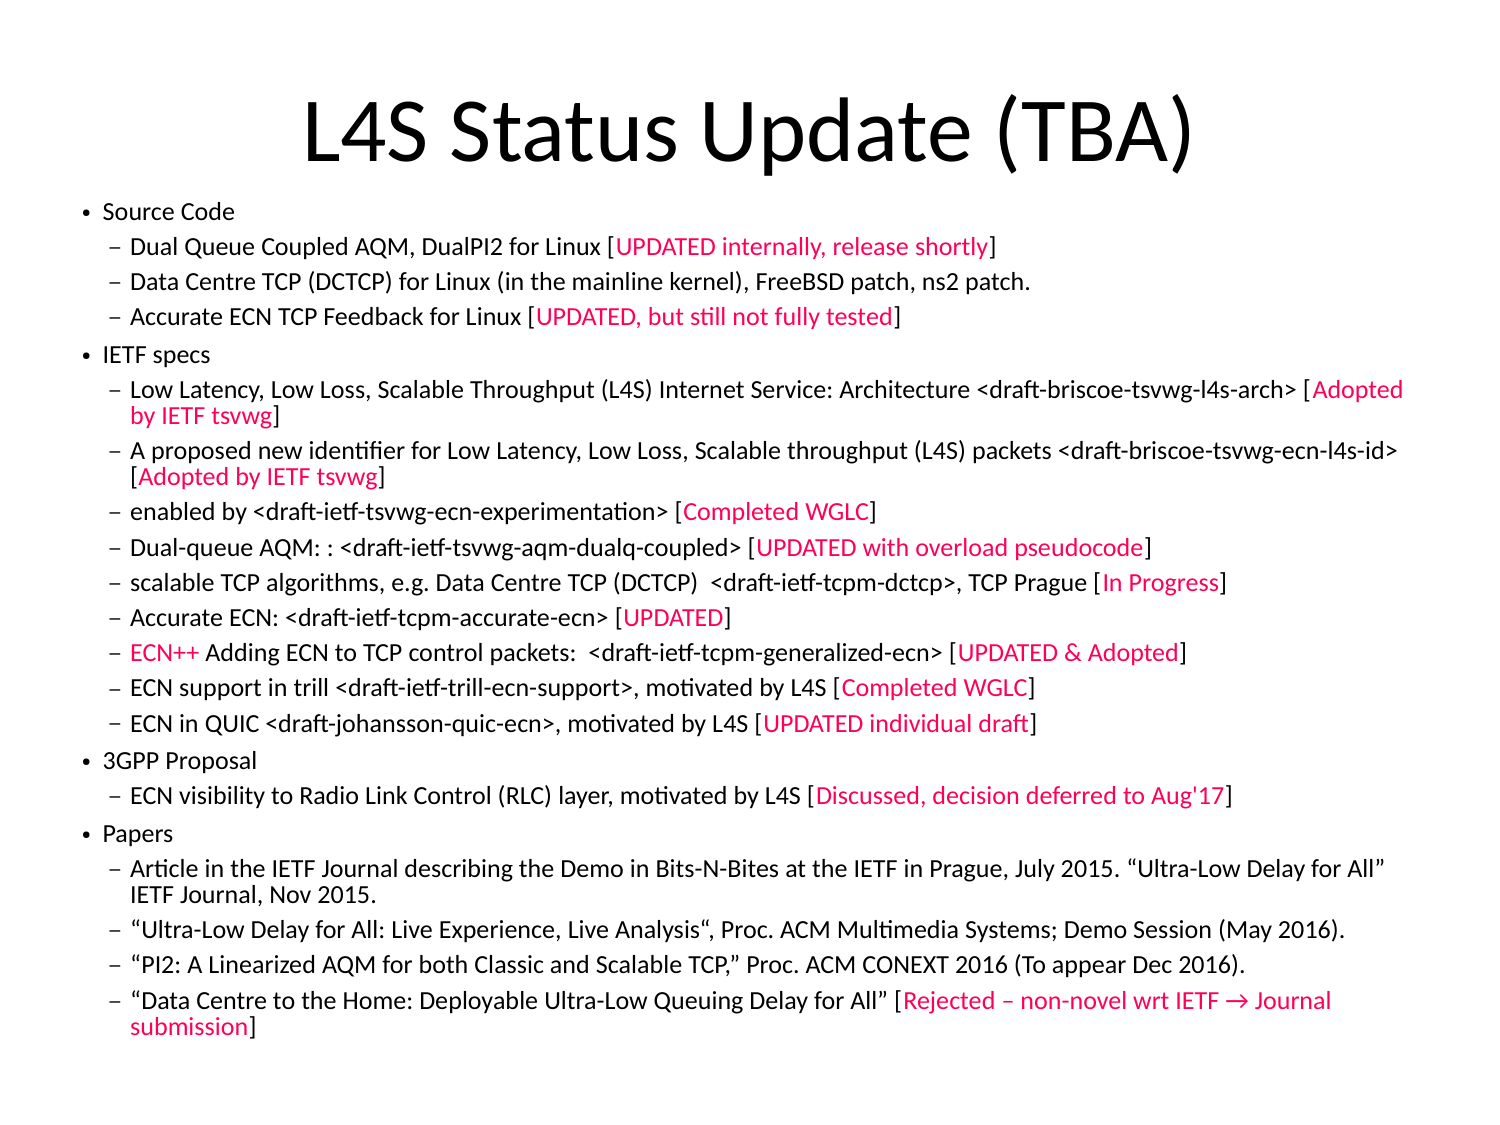

# L4S Status Update (TBA)
Source Code
Dual Queue Coupled AQM, DualPI2 for Linux [UPDATED internally, release shortly]
Data Centre TCP (DCTCP) for Linux (in the mainline kernel), FreeBSD patch, ns2 patch.
Accurate ECN TCP Feedback for Linux [UPDATED, but still not fully tested]
IETF specs
Low Latency, Low Loss, Scalable Throughput (L4S) Internet Service: Architecture <draft-briscoe-tsvwg-l4s-arch> [Adopted by IETF tsvwg]
A proposed new identifier for Low Latency, Low Loss, Scalable throughput (L4S) packets <draft-briscoe-tsvwg-ecn-l4s-id> [Adopted by IETF tsvwg]
enabled by <draft-ietf-tsvwg-ecn-experimentation> [Completed WGLC]
Dual-queue AQM: : <draft-ietf-tsvwg-aqm-dualq-coupled> [UPDATED with overload pseudocode]
scalable TCP algorithms, e.g. Data Centre TCP (DCTCP) <draft-ietf-tcpm-dctcp>, TCP Prague [In Progress]
Accurate ECN: <draft-ietf-tcpm-accurate-ecn> [UPDATED]
ECN++ Adding ECN to TCP control packets: <draft-ietf-tcpm-generalized-ecn> [UPDATED & Adopted]
ECN support in trill <draft-ietf-trill-ecn-support>, motivated by L4S [Completed WGLC]
ECN in QUIC <draft-johansson-quic-ecn>, motivated by L4S [UPDATED individual draft]
3GPP Proposal
ECN visibility to Radio Link Control (RLC) layer, motivated by L4S [Discussed, decision deferred to Aug'17]
Papers
Article in the IETF Journal describing the Demo in Bits-N-Bites at the IETF in Prague, July 2015. “Ultra-Low Delay for All” IETF Journal, Nov 2015.
“Ultra-Low Delay for All: Live Experience, Live Analysis“, Proc. ACM Multimedia Systems; Demo Session (May 2016).
“PI2: A Linearized AQM for both Classic and Scalable TCP,” Proc. ACM CONEXT 2016 (To appear Dec 2016).
“Data Centre to the Home: Deployable Ultra-Low Queuing Delay for All” [Rejected – non-novel wrt IETF → Journal submission]